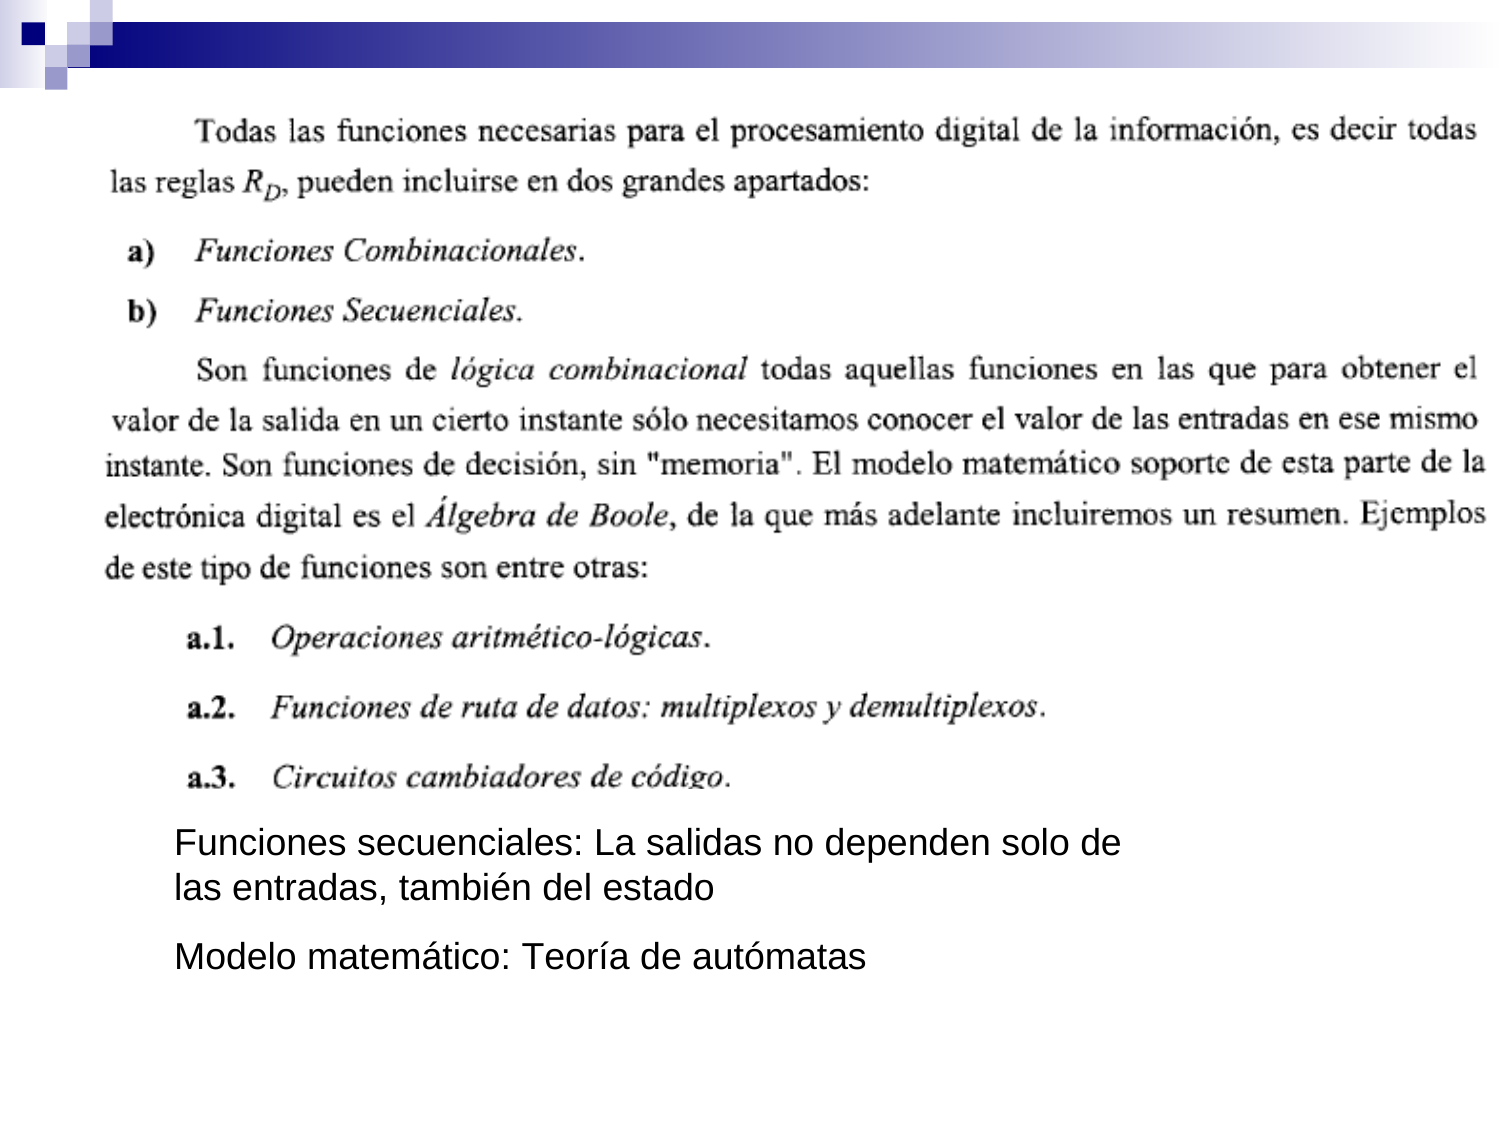

Funciones secuenciales: La salidas no dependen solo de las entradas, también del estado
Modelo matemático: Teoría de autómatas